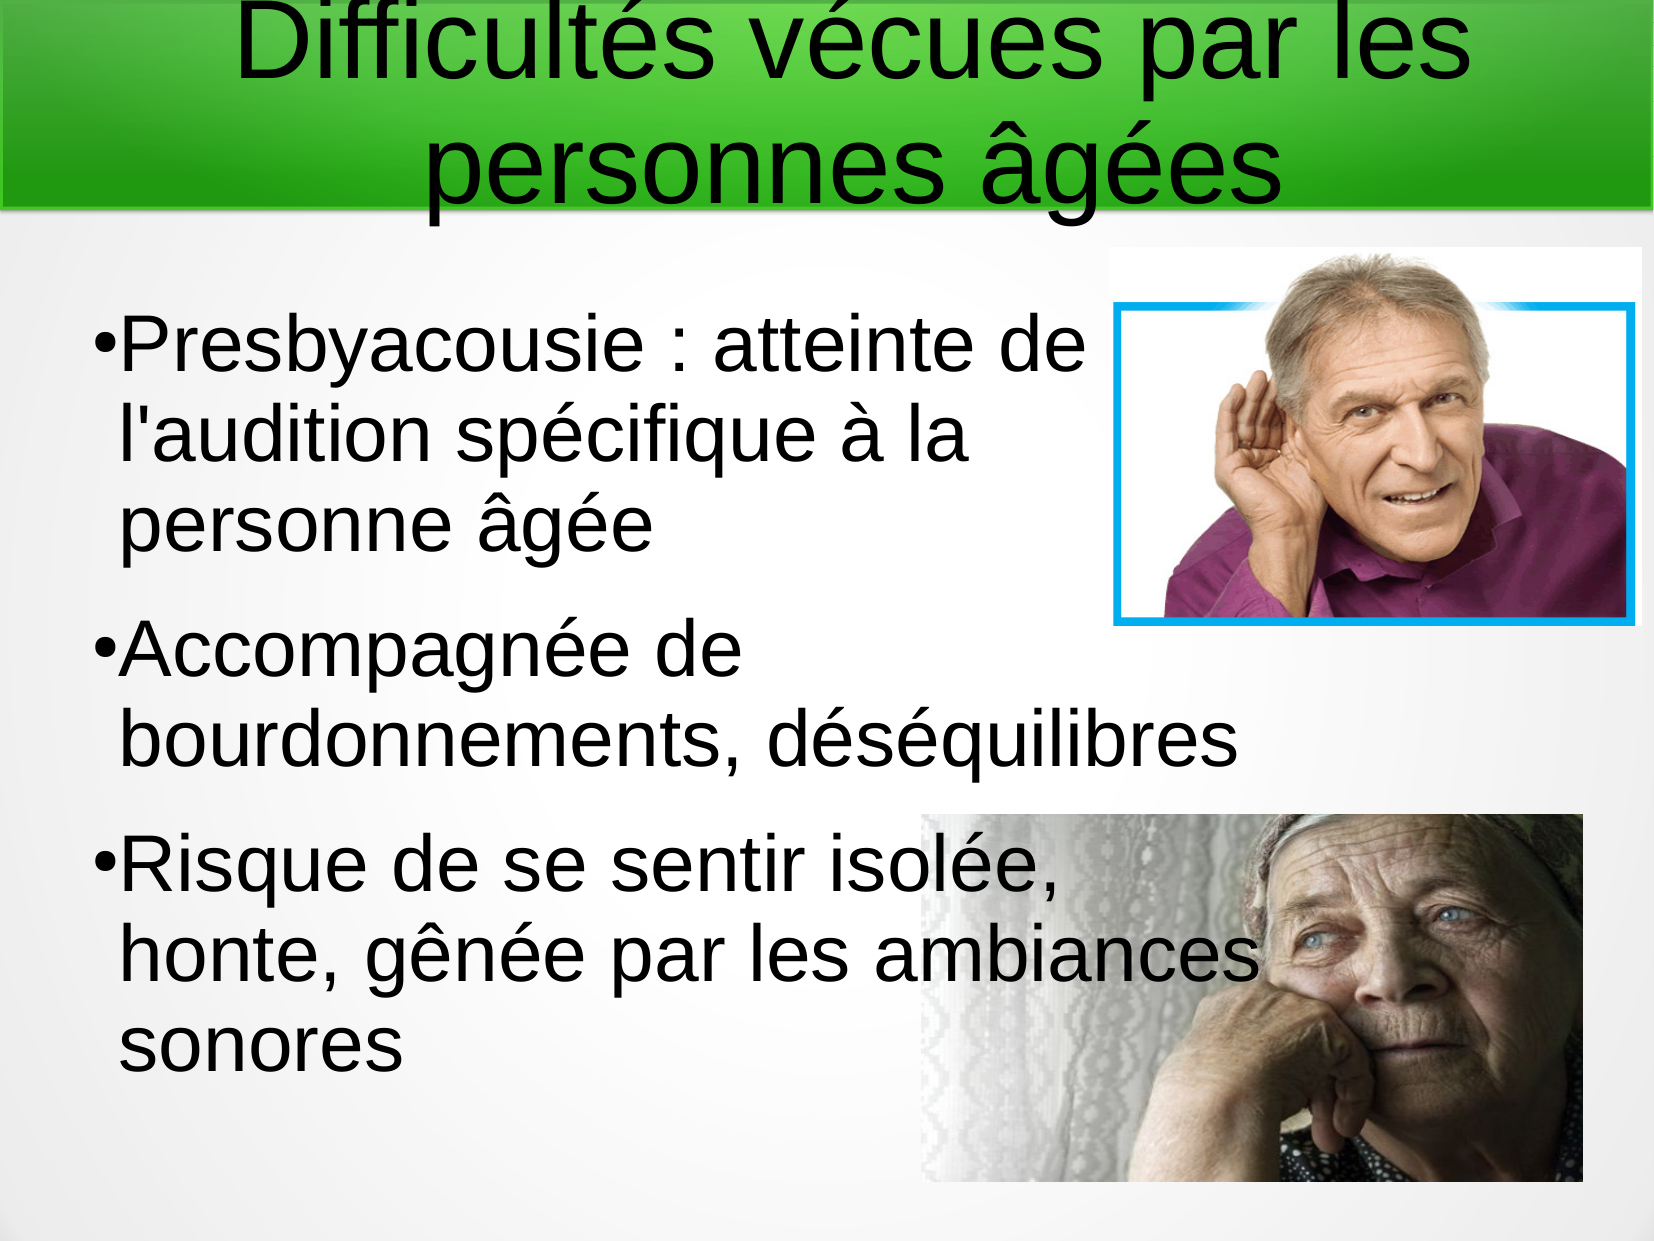

Difficultés vécues par les personnes âgées
# Presbyacousie : atteinte de l'audition spécifique à la personne âgée
Accompagnée de bourdonnements, déséquilibres
Risque de se sentir isolée, honte, gênée par les ambiances sonores